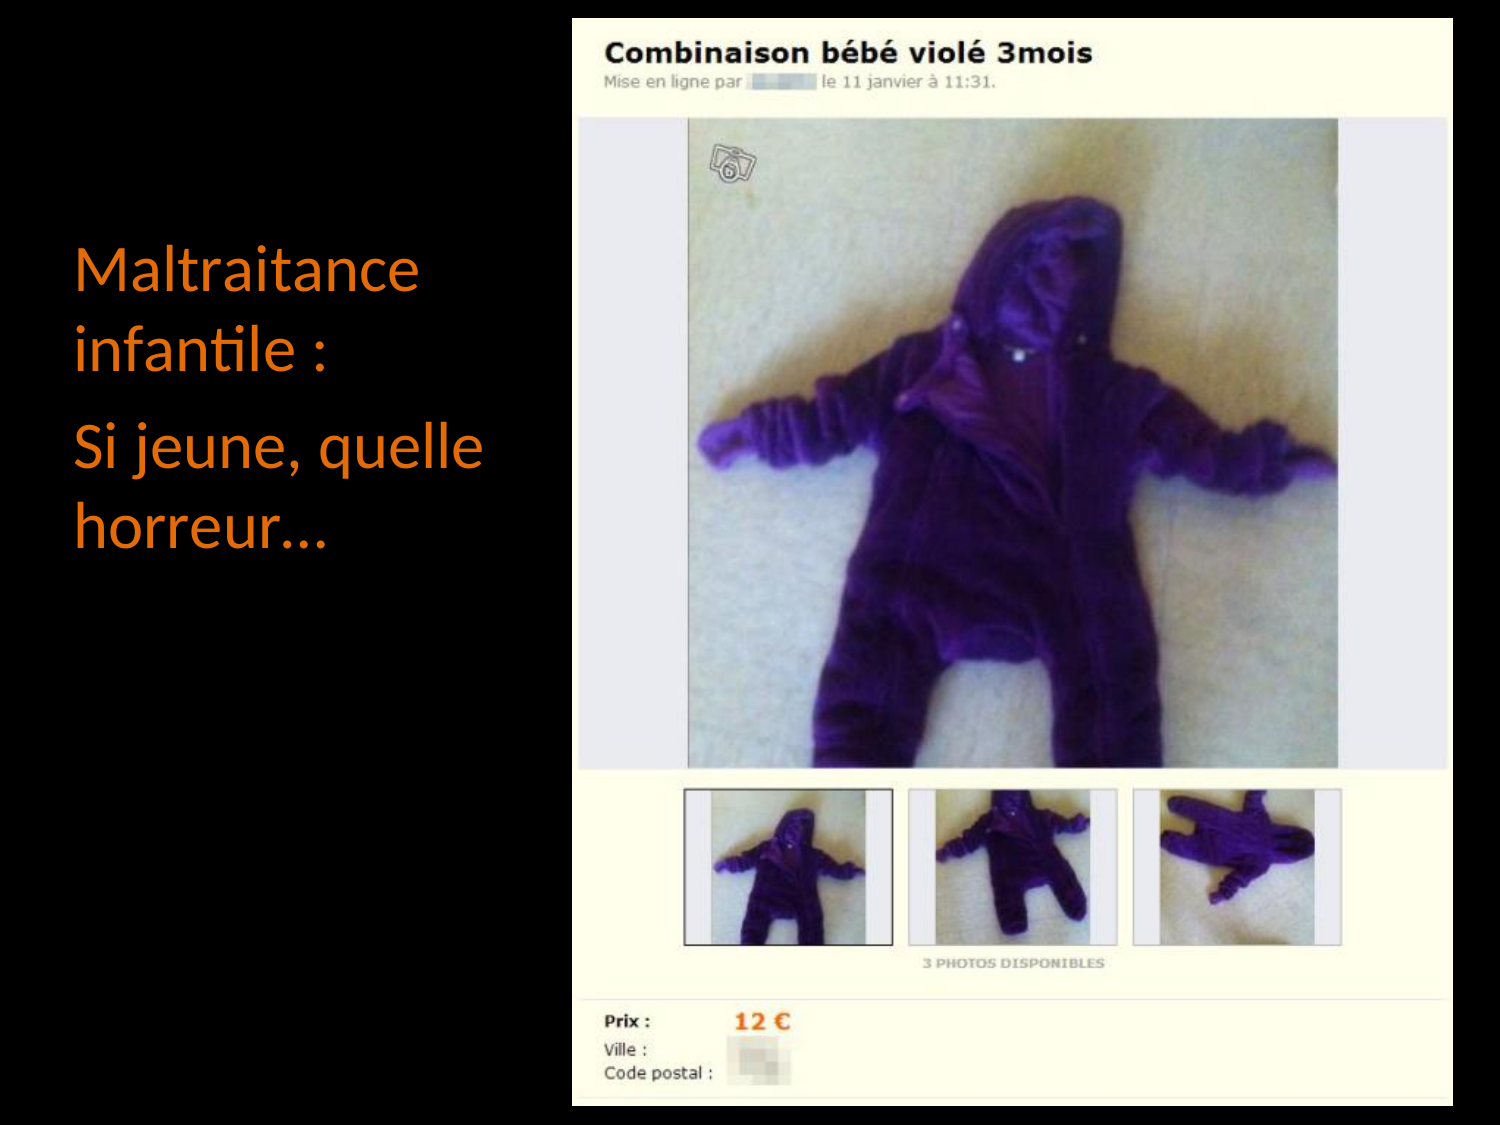

#
Maltraitance infantile :
Si jeune, quelle horreur…